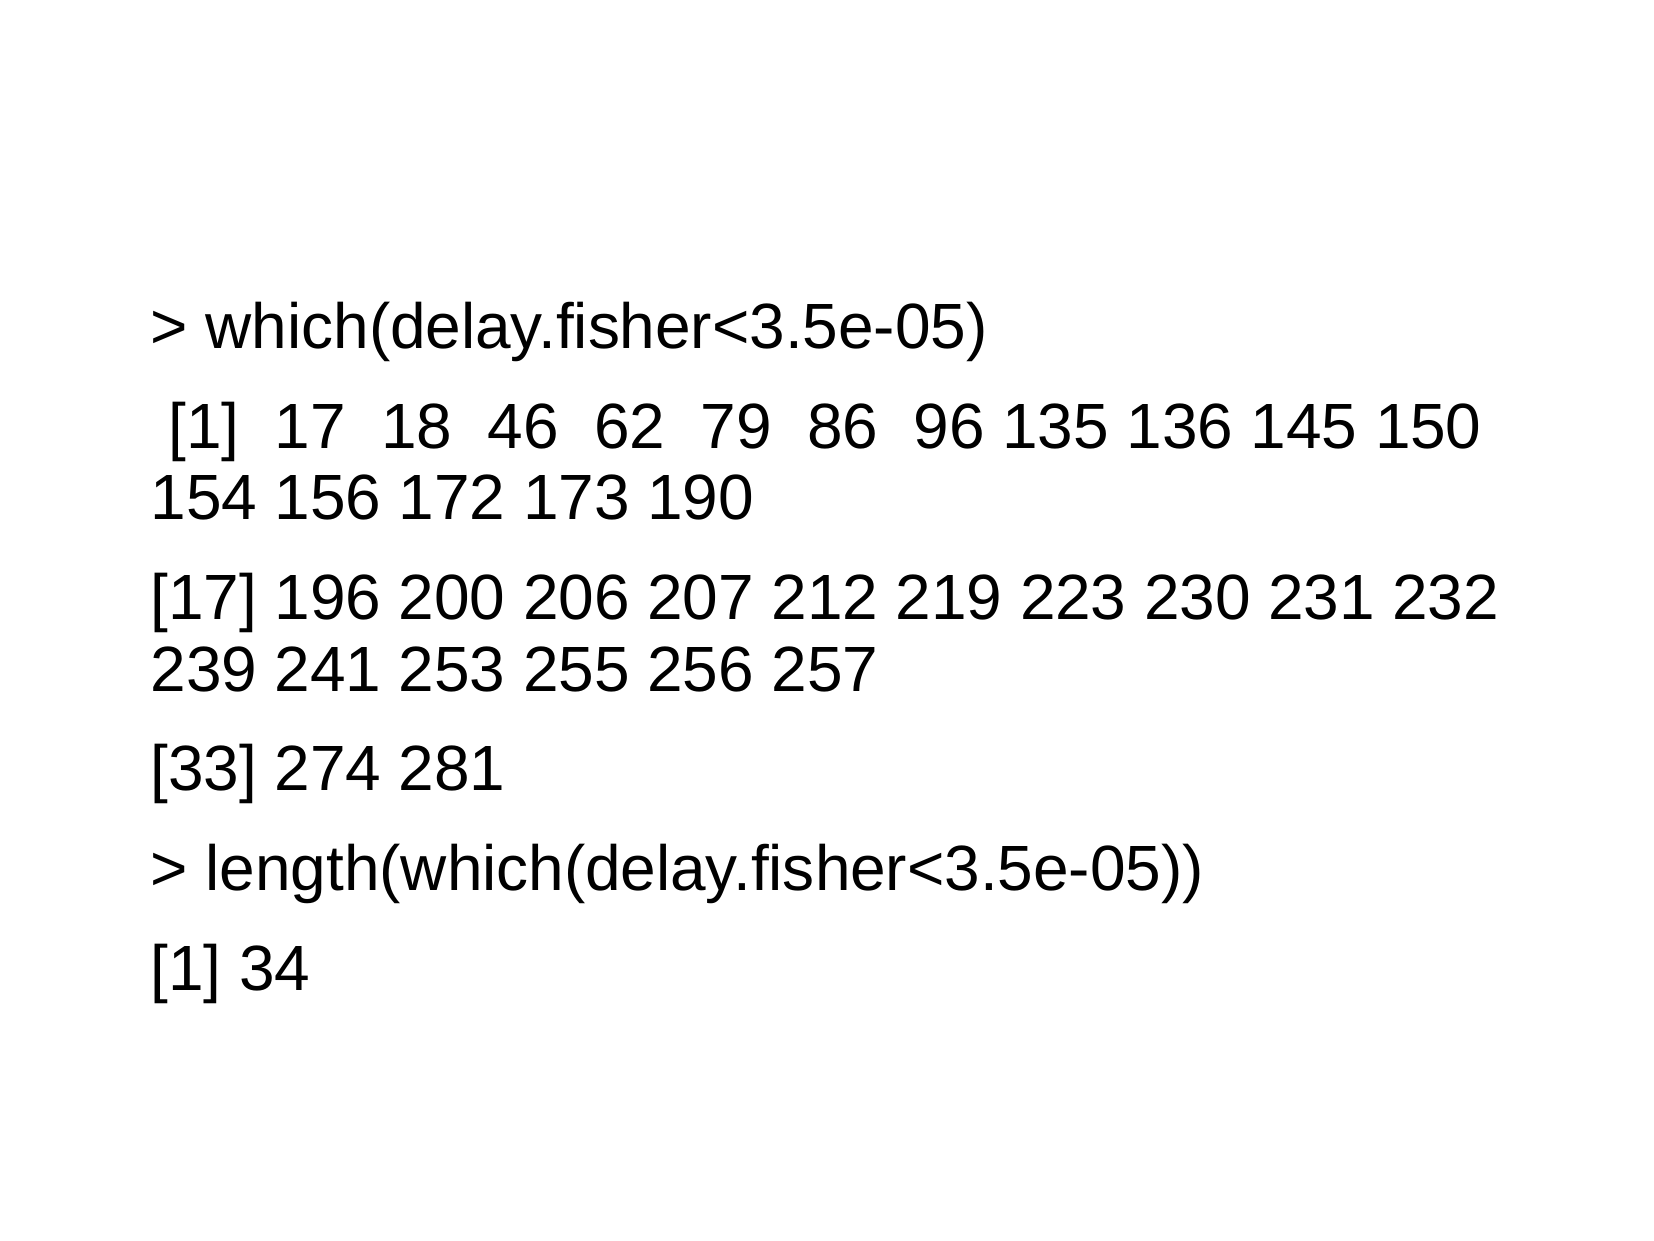

#
> which(delay.fisher<3.5e-05)
 [1] 17 18 46 62 79 86 96 135 136 145 150 154 156 172 173 190
[17] 196 200 206 207 212 219 223 230 231 232 239 241 253 255 256 257
[33] 274 281
> length(which(delay.fisher<3.5e-05))
[1] 34